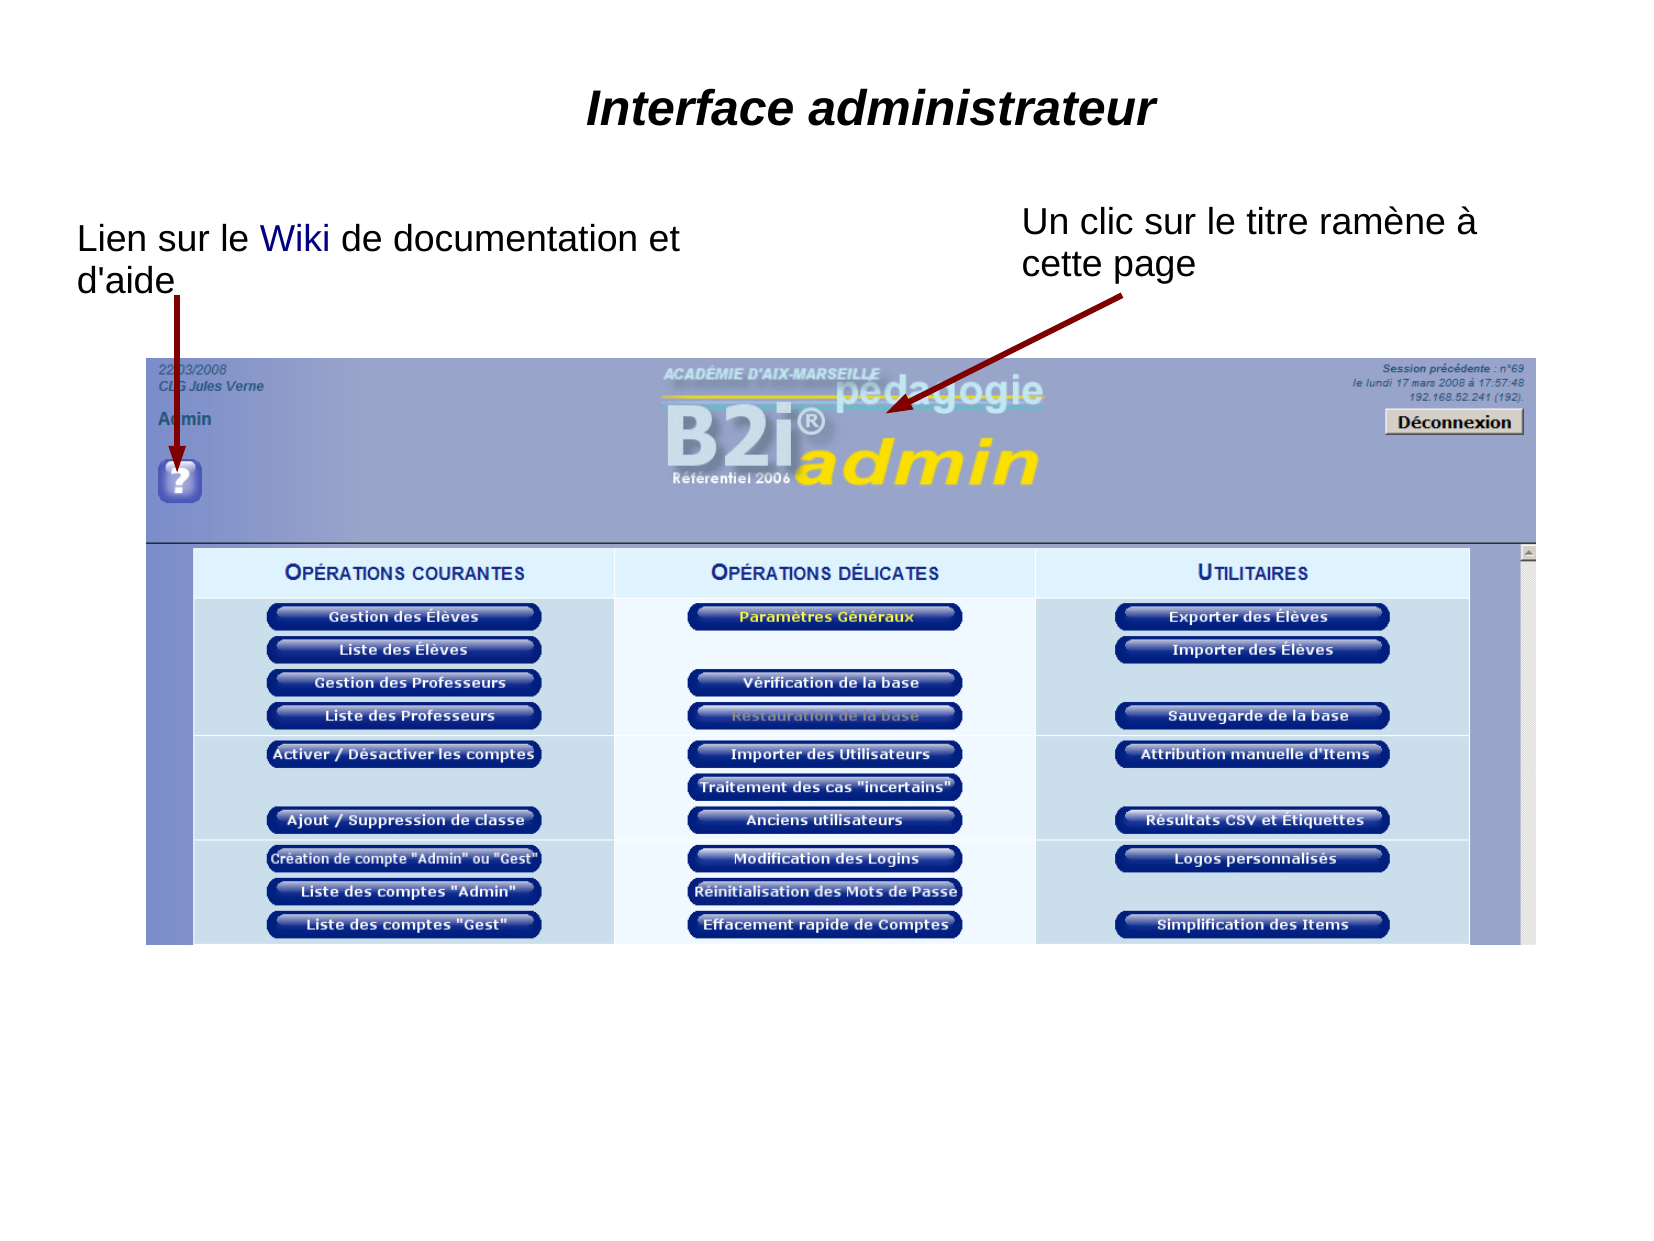

Interface administrateur
Un clic sur le titre ramène à cette page
Lien sur le Wiki de documentation et d'aide